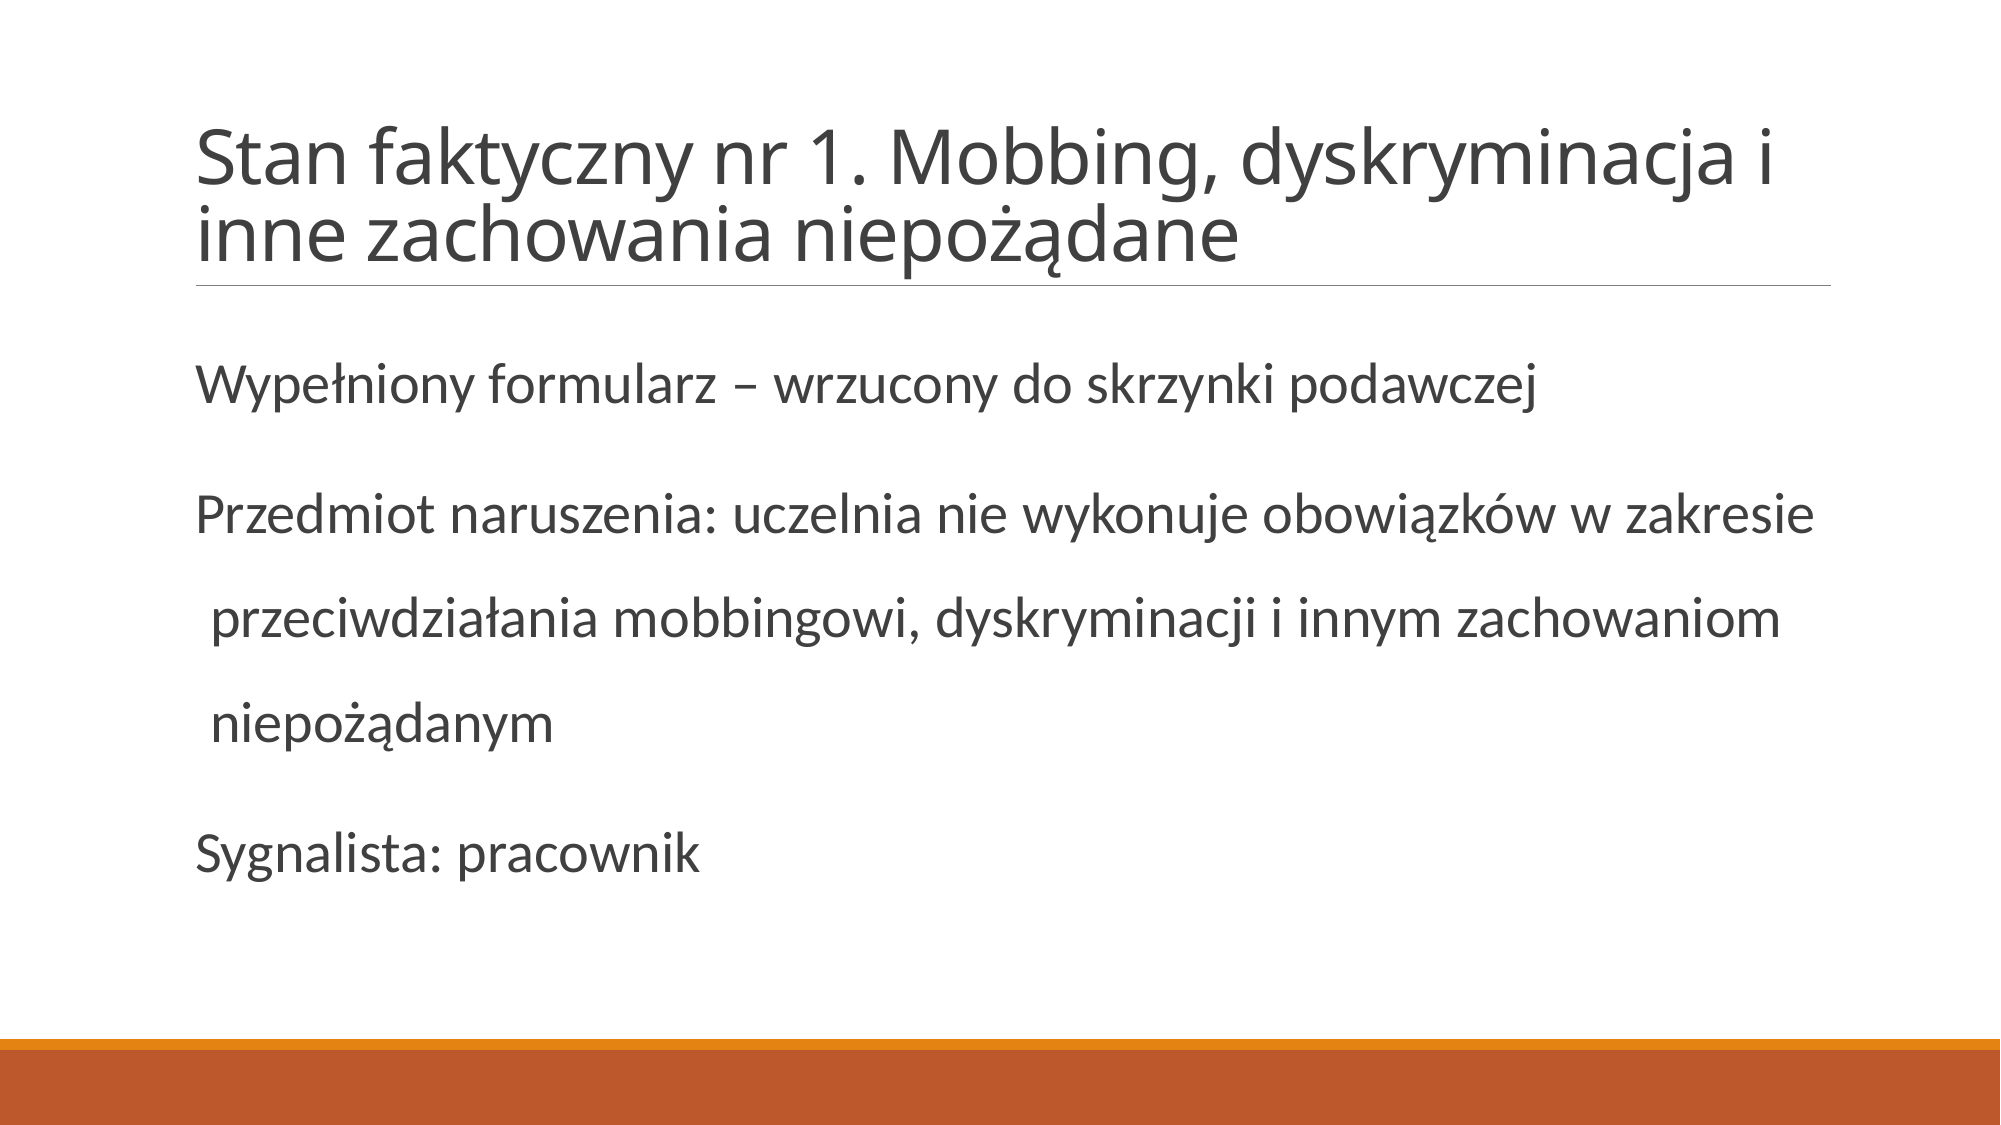

# Stan faktyczny nr 1. Mobbing, dyskryminacja i inne zachowania niepożądane
Wypełniony formularz – wrzucony do skrzynki podawczej
Przedmiot naruszenia: uczelnia nie wykonuje obowiązków w zakresie przeciwdziałania mobbingowi, dyskryminacji i innym zachowaniom niepożądanym
Sygnalista: pracownik